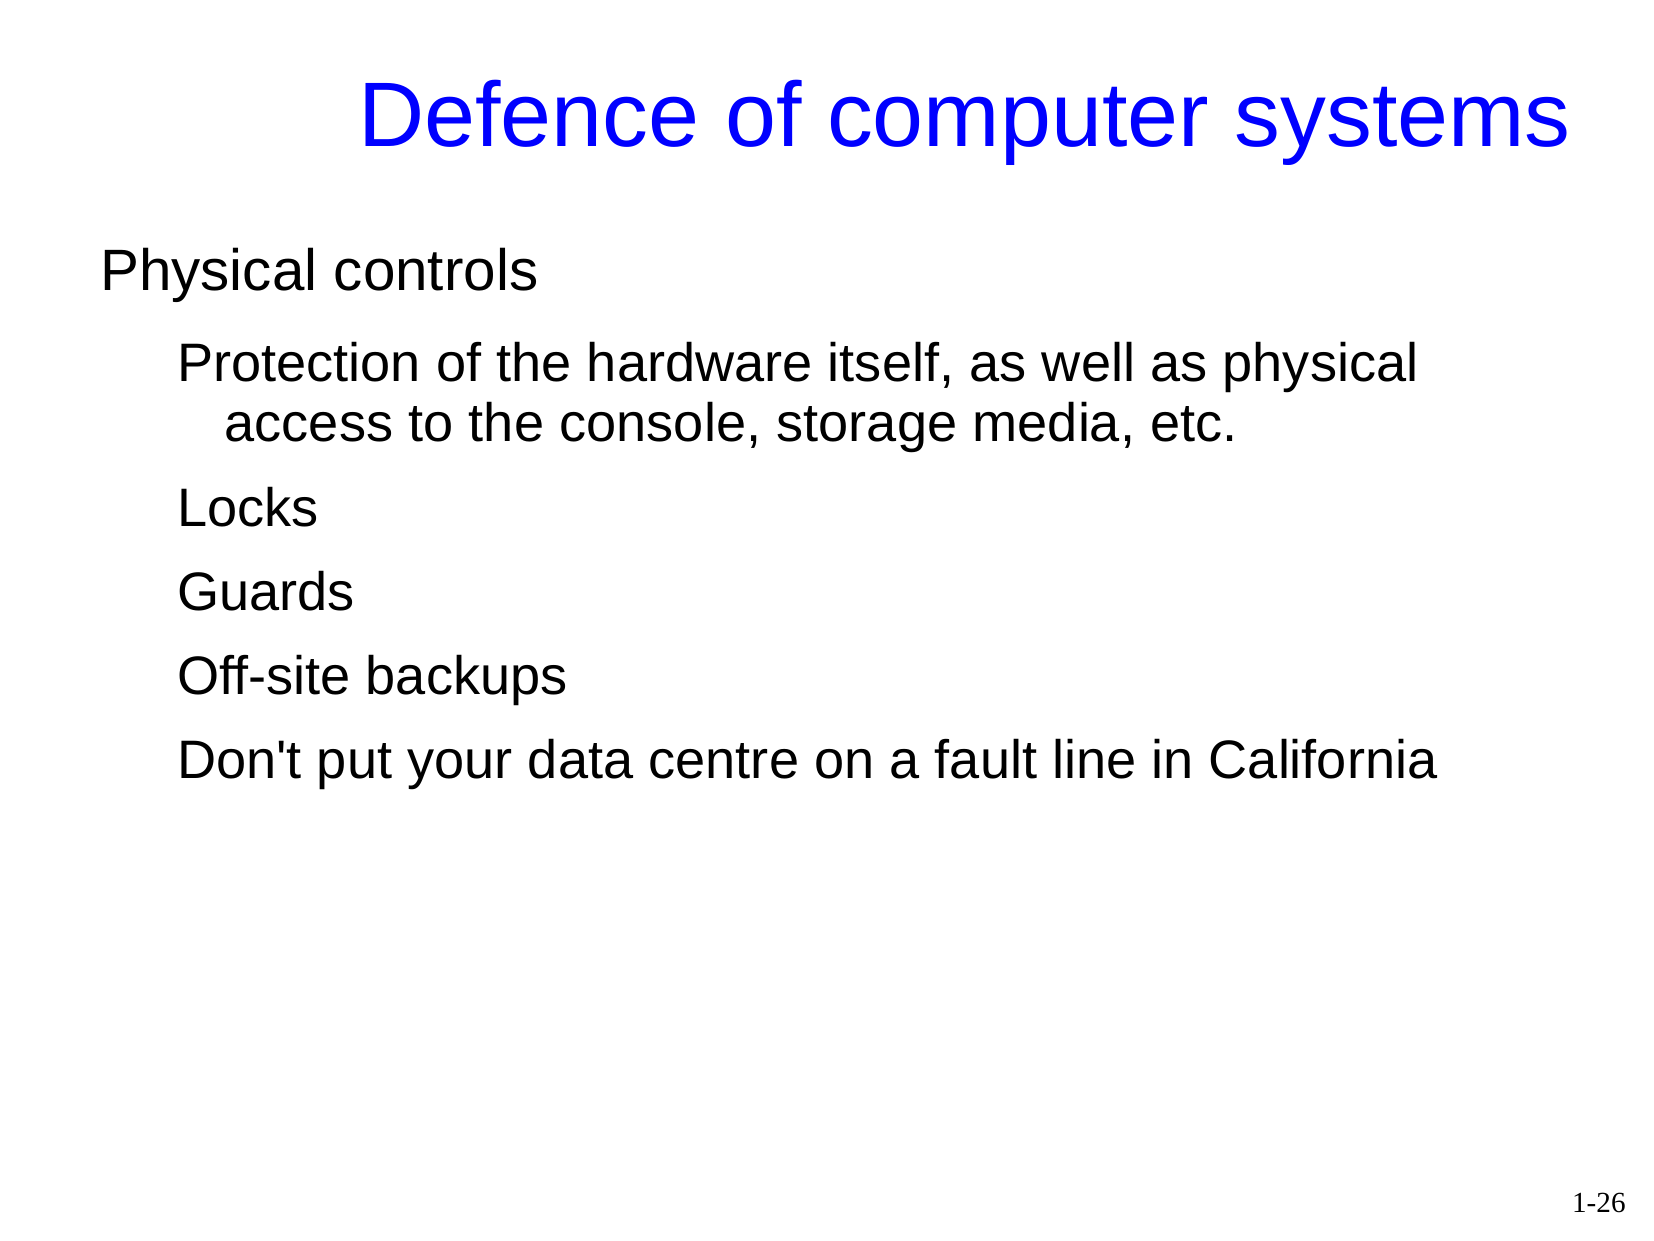

# Defence of computer systems
Physical controls
Protection of the hardware itself, as well as physical access to the console, storage media, etc.
Locks
Guards
Off-site backups
Don't put your data centre on a fault line in California